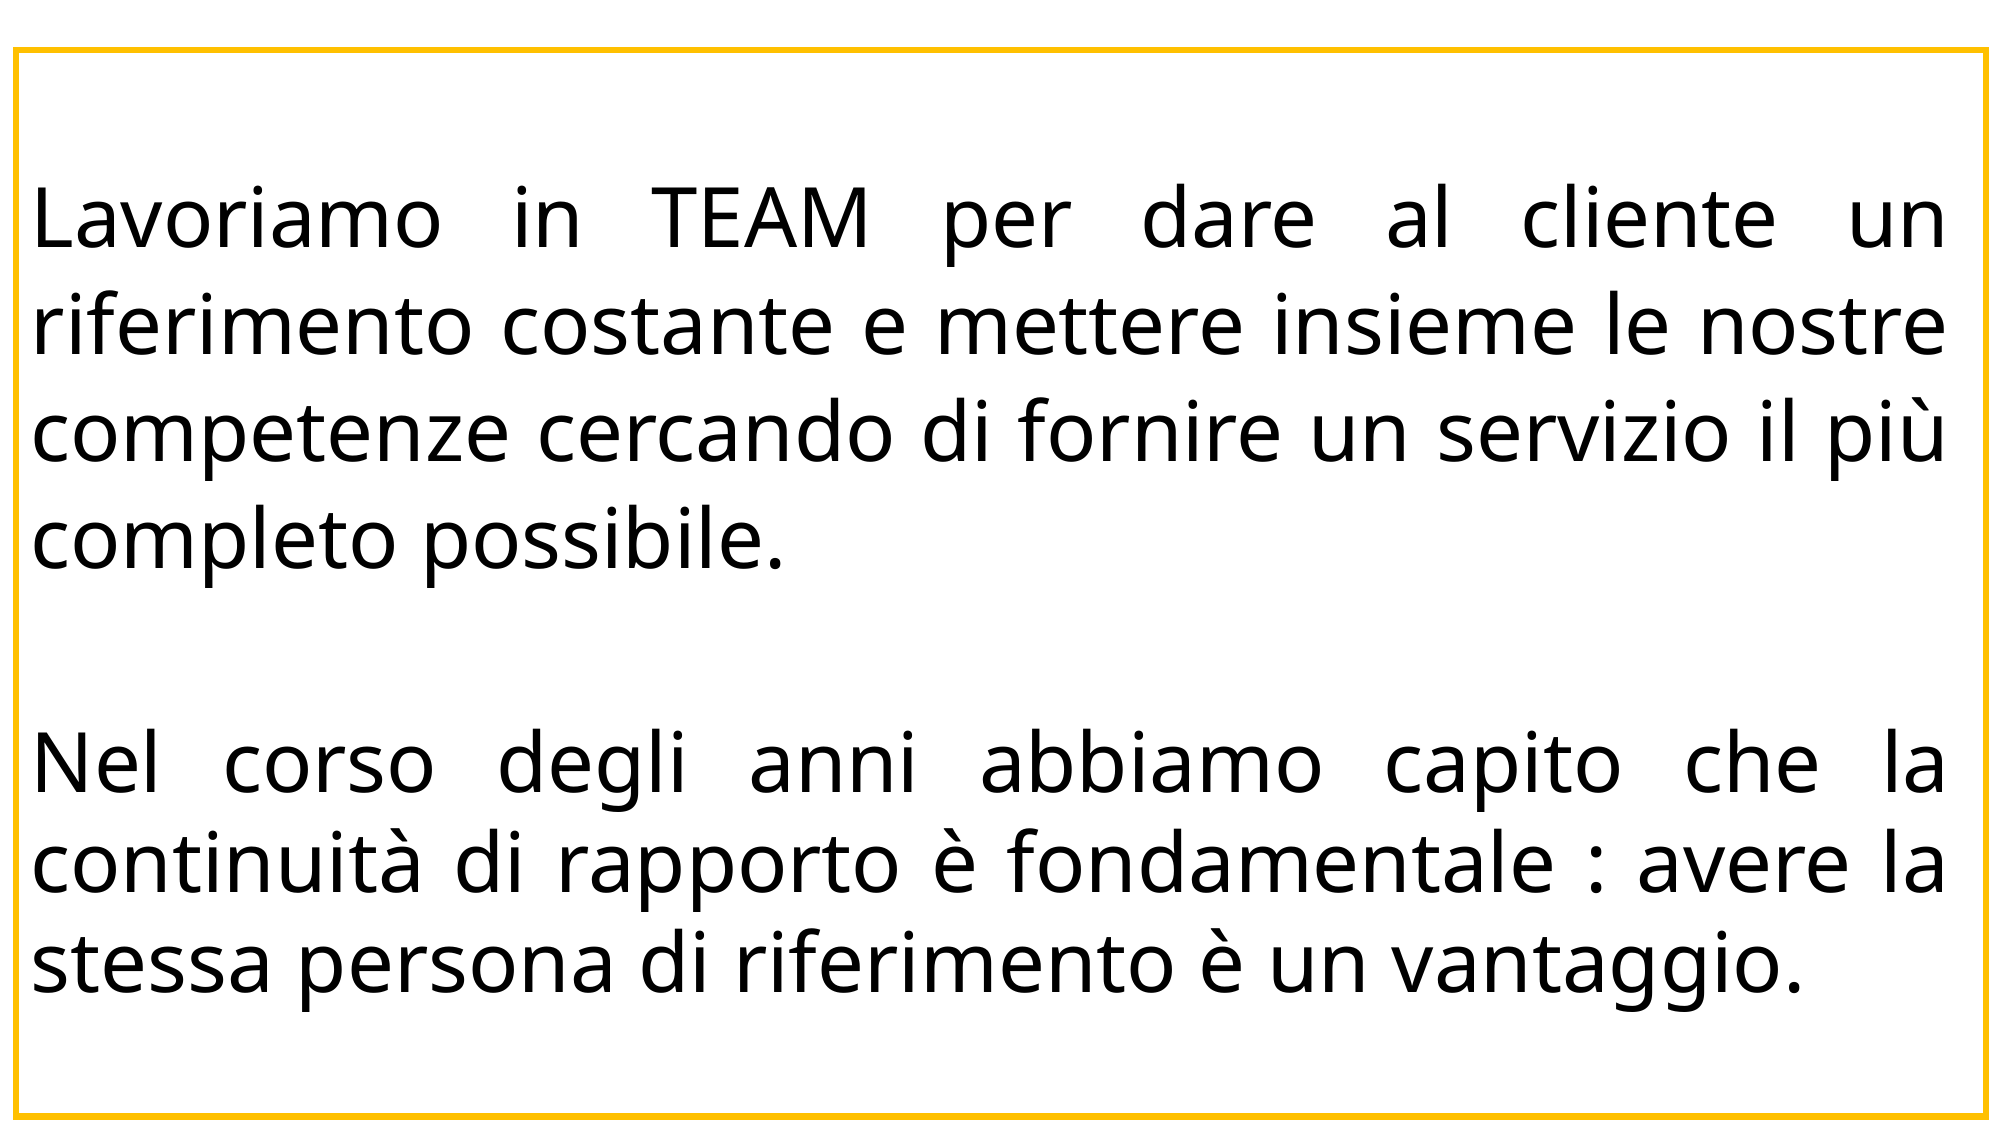

Lavoriamo in TEAM per dare al cliente un riferimento costante e mettere insieme le nostre competenze cercando di fornire un servizio il più completo possibile.
Nel corso degli anni abbiamo capito che la continuità di rapporto è fondamentale : avere la stessa persona di riferimento è un vantaggio.